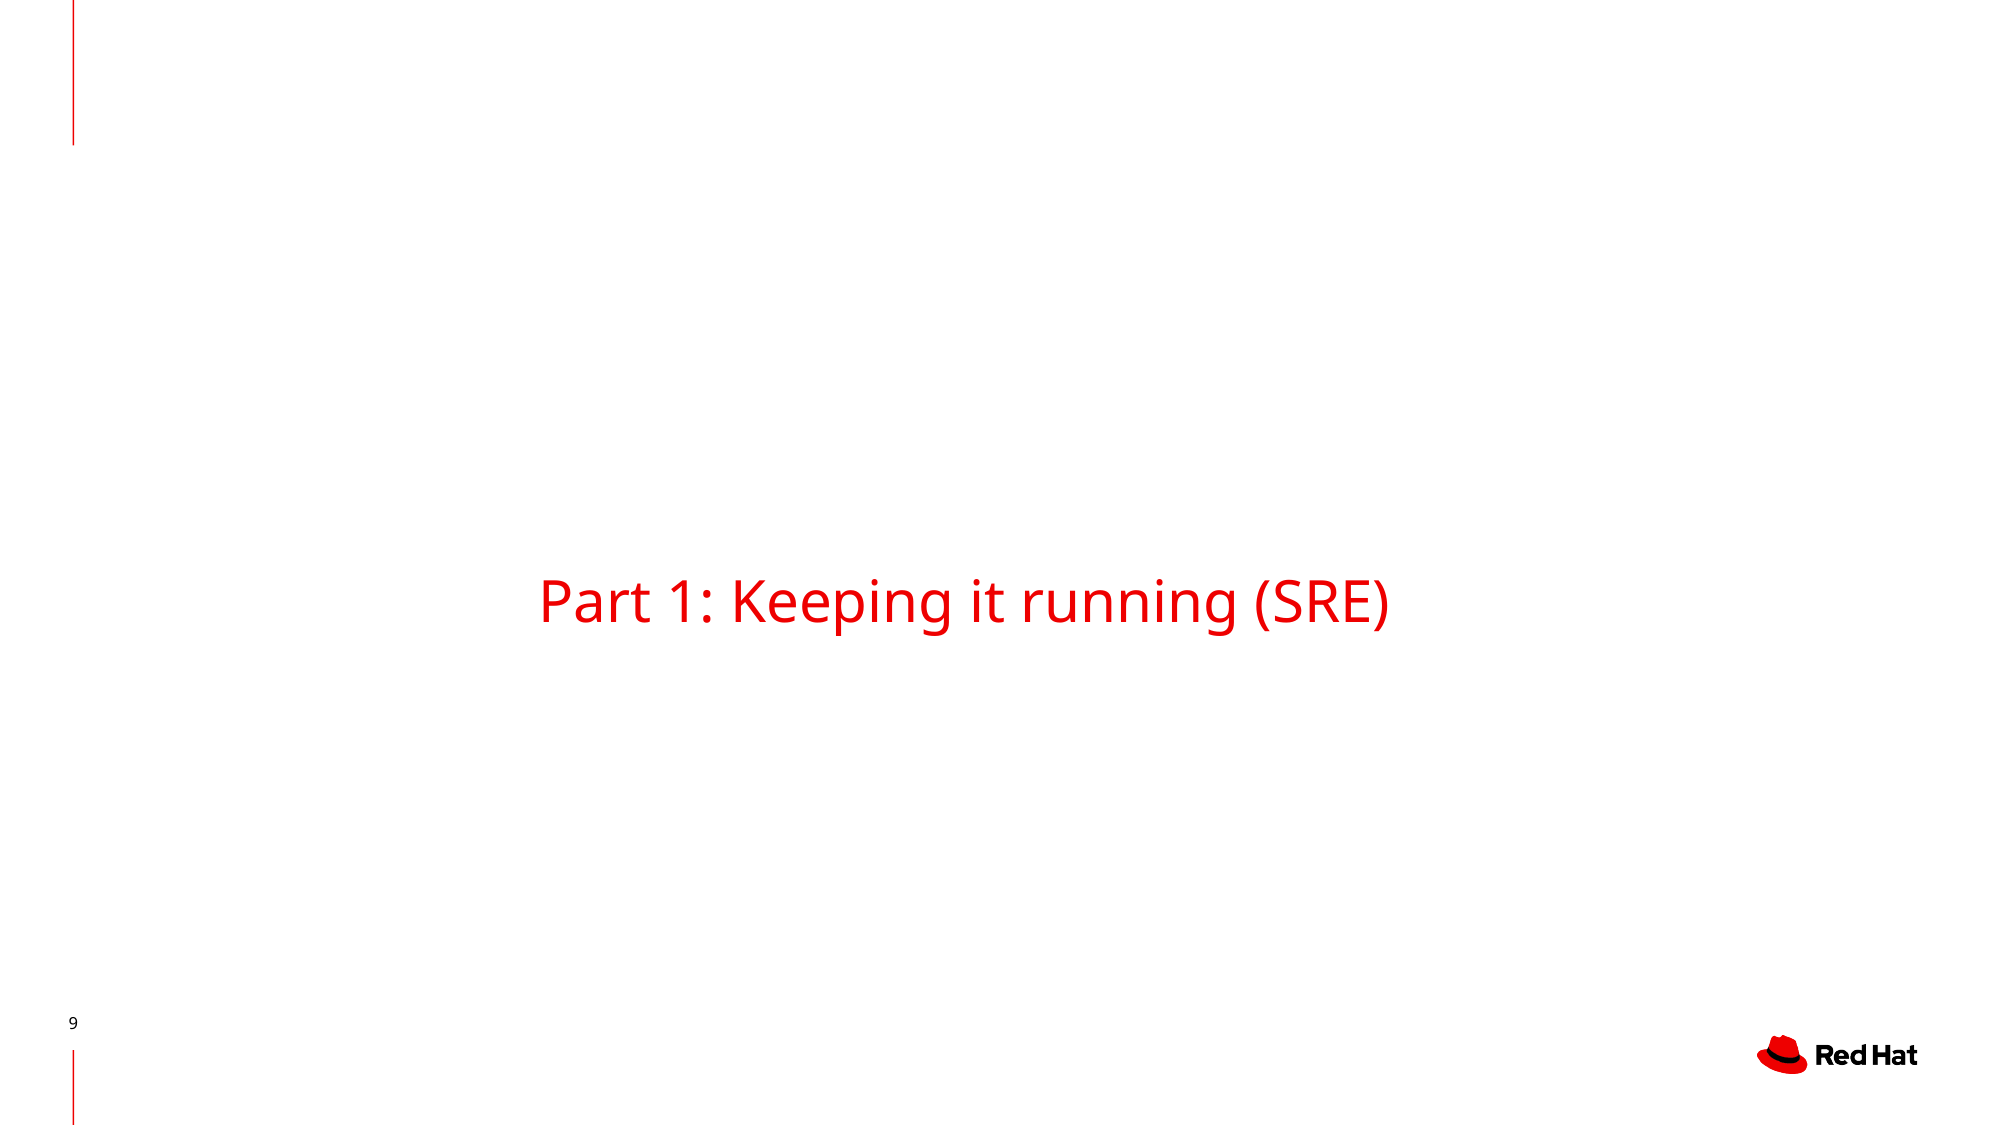

# Part 1: Keeping it running (SRE)